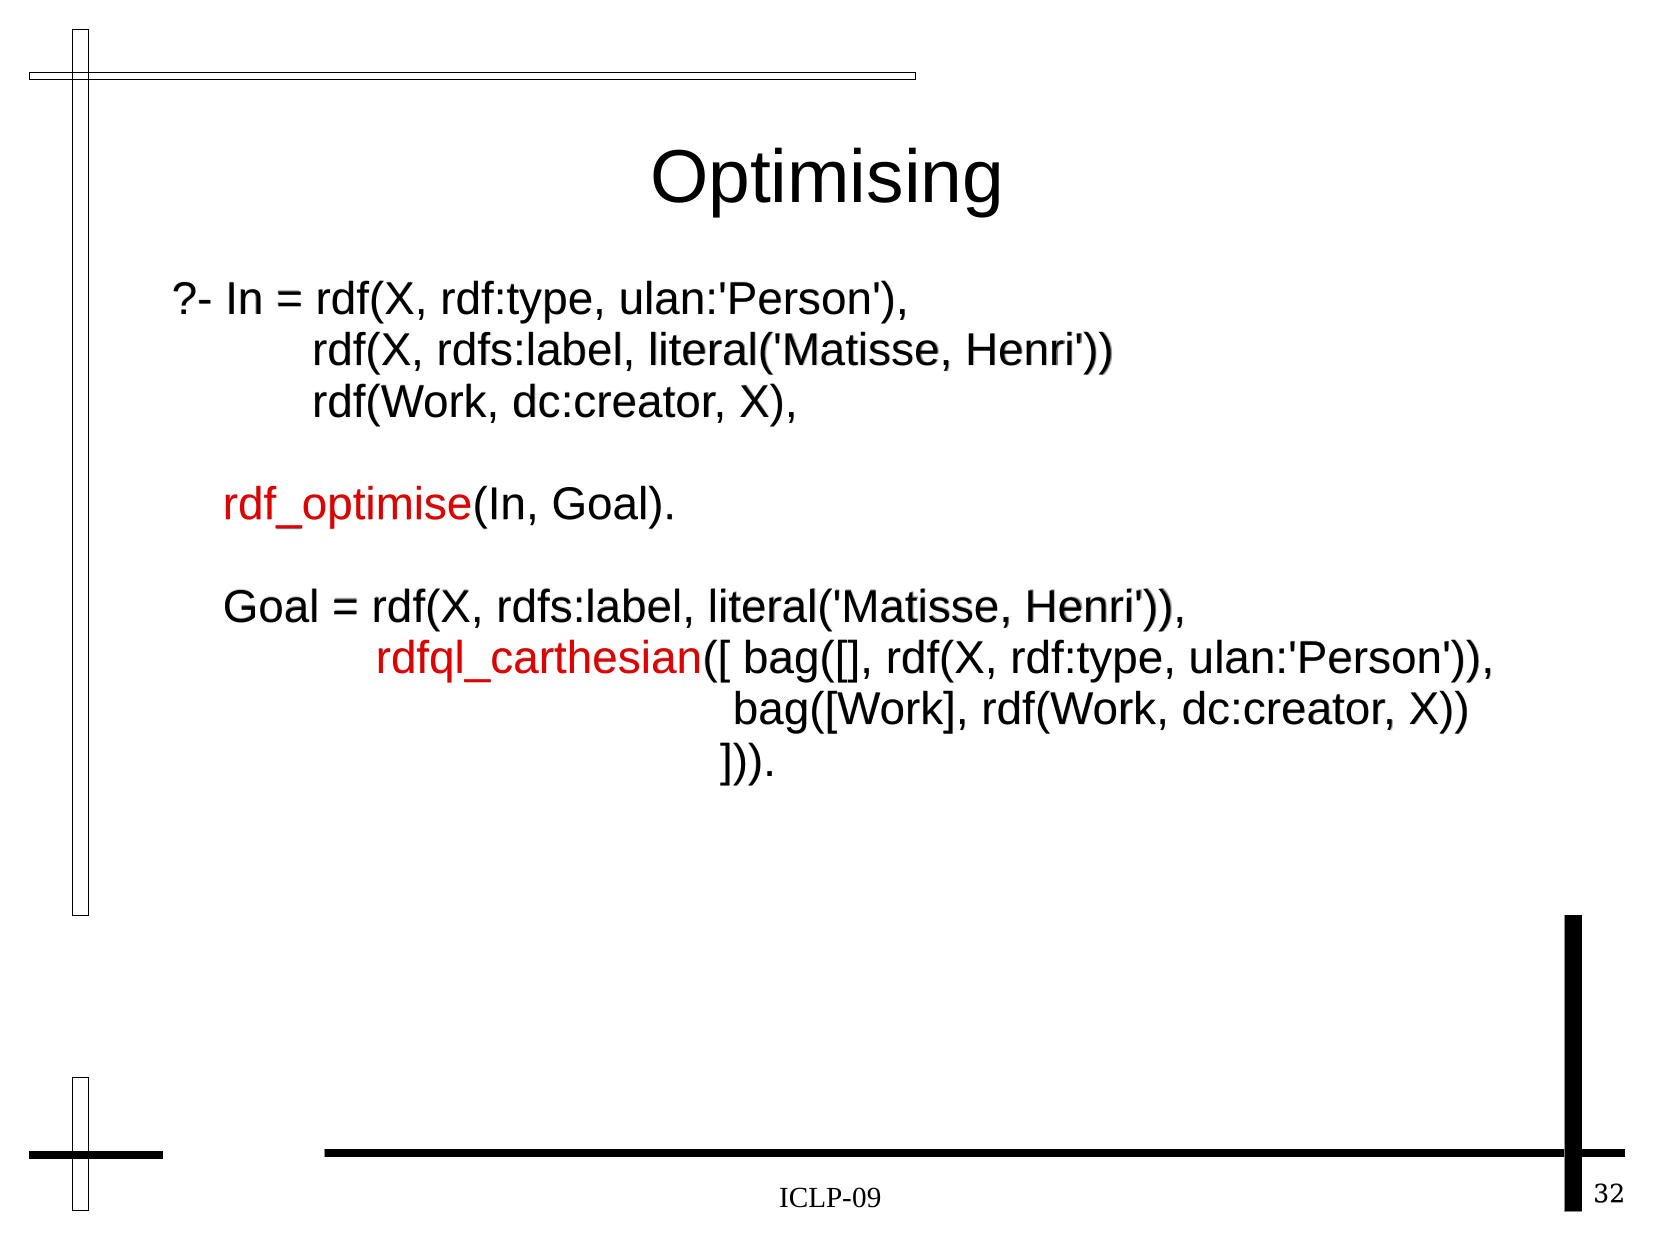

# Optimising
?- In = rdf(X, rdf:type, ulan:'Person'),
 rdf(X, rdfs:label, literal('Matisse, Henri'))
 rdf(Work, dc:creator, X),
 rdf_optimise(In, Goal).
 Goal = rdf(X, rdfs:label, literal('Matisse, Henri')),
 rdfql_carthesian([ bag([], rdf(X, rdf:type, ulan:'Person')),
 bag([Work], rdf(Work, dc:creator, X))
 ])).